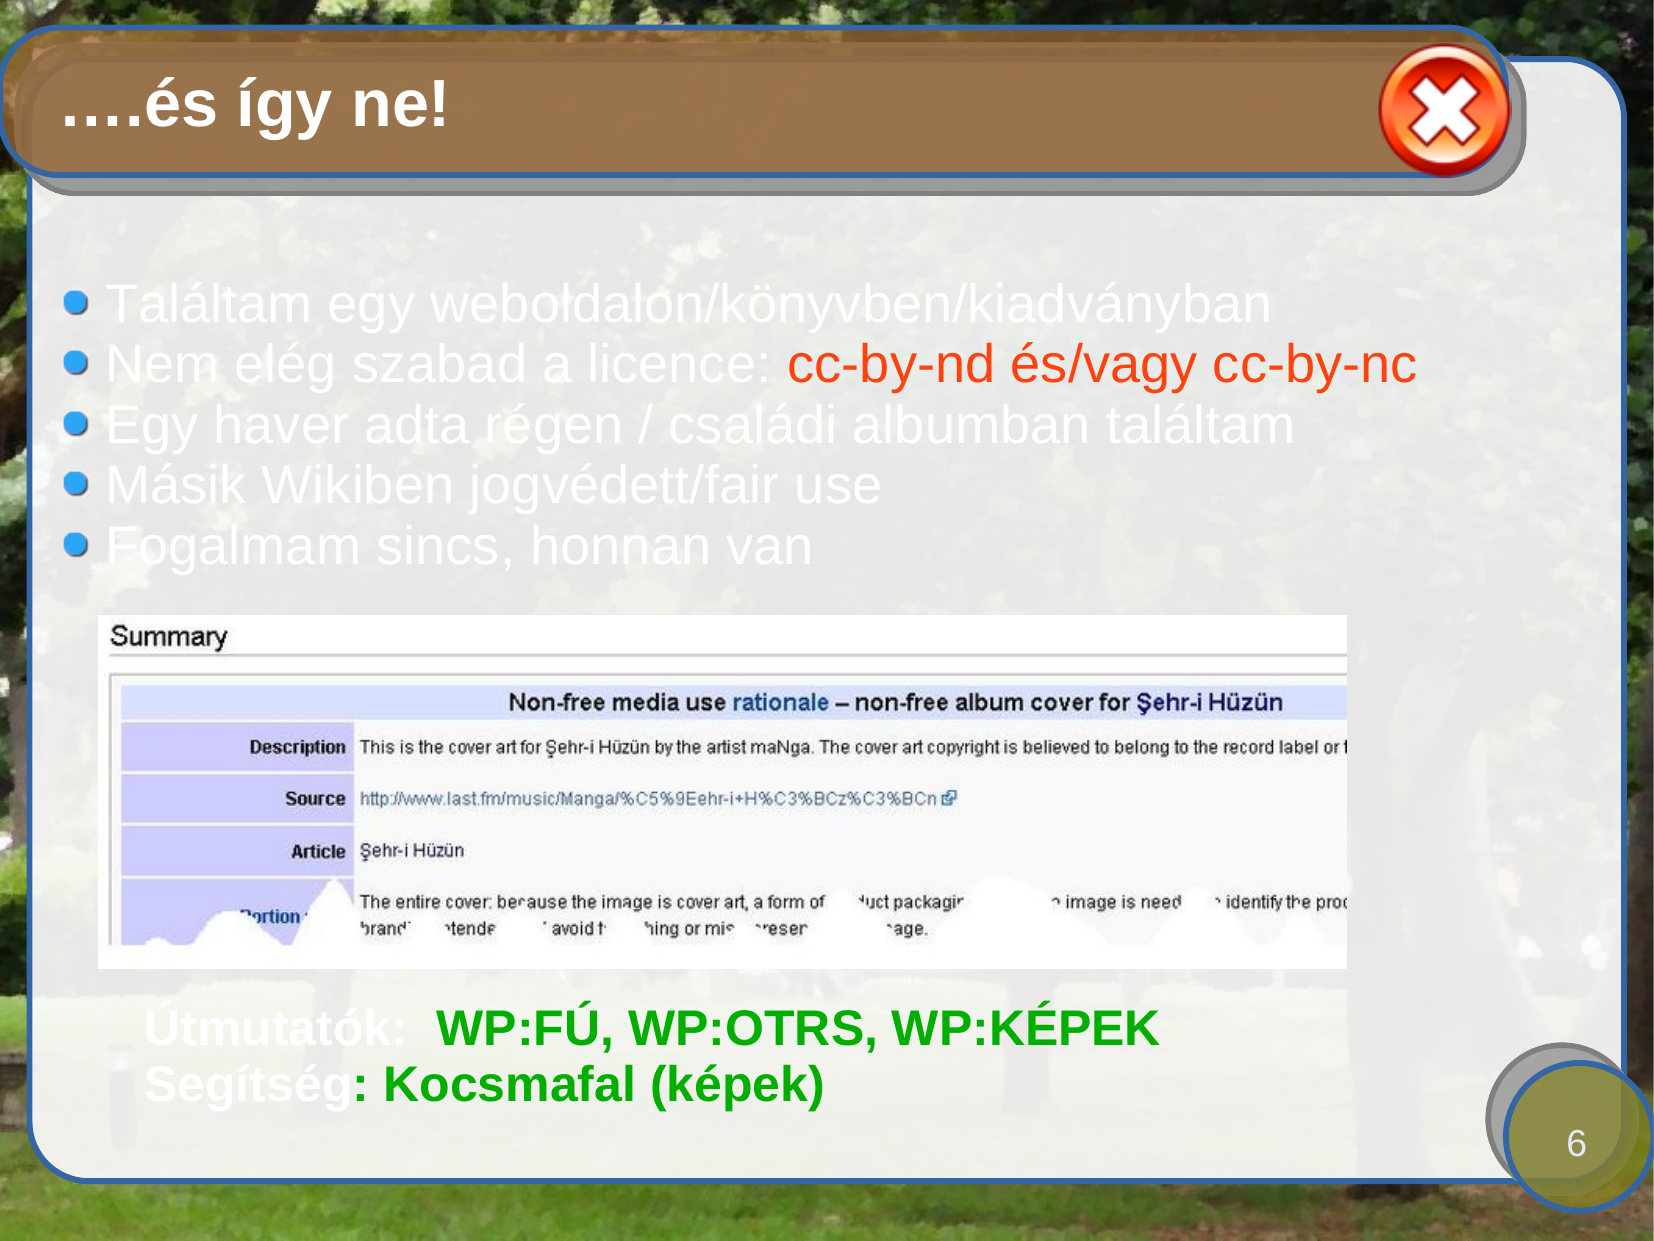

# ….és így ne!
 Találtam egy weboldalon/könyvben/kiadványban
 Nem elég szabad a licence: cc-by-nd és/vagy cc-by-nc
 Egy haver adta régen / családi albumban találtam
 Másik Wikiben jogvédett/fair use
 Fogalmam sincs, honnan van
Útmutatók: WP:FÚ, WP:OTRS, WP:KÉPEK
Segítség: Kocsmafal (képek)
6